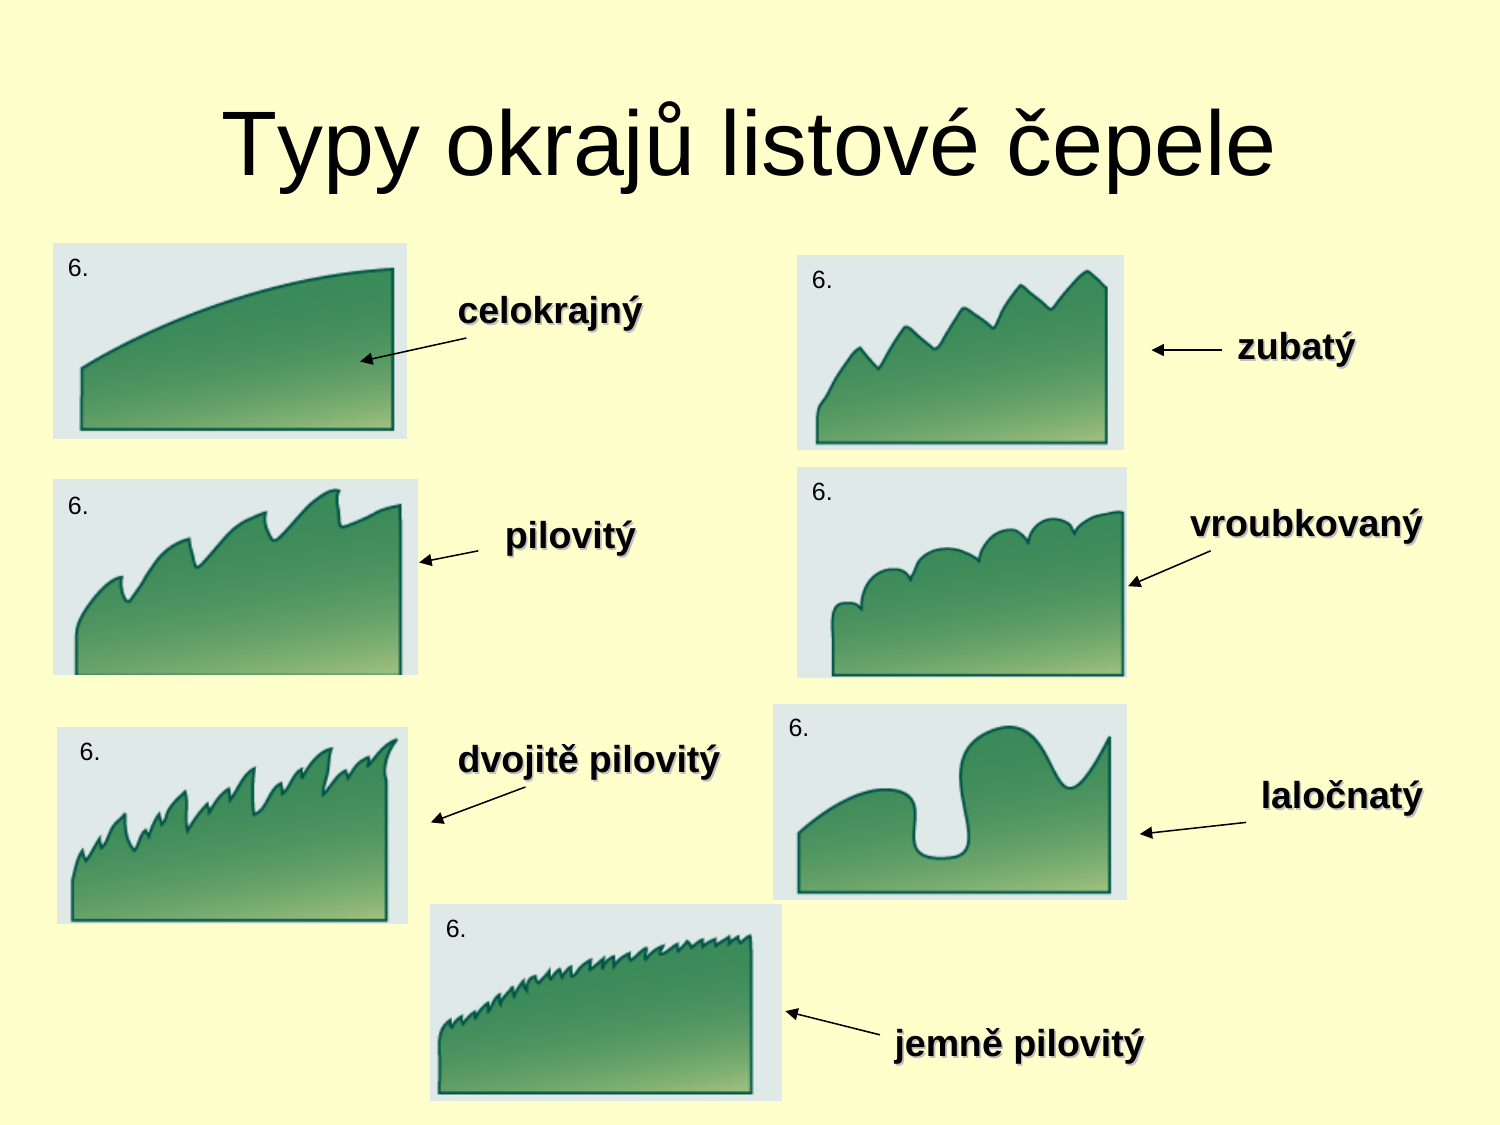

# Typy okrajů listové čepele
6.
6.
celokrajný
zubatý
6.
6.
vroubkovaný
pilovitý
6.
6.
dvojitě pilovitý
laločnatý
6.
jemně pilovitý